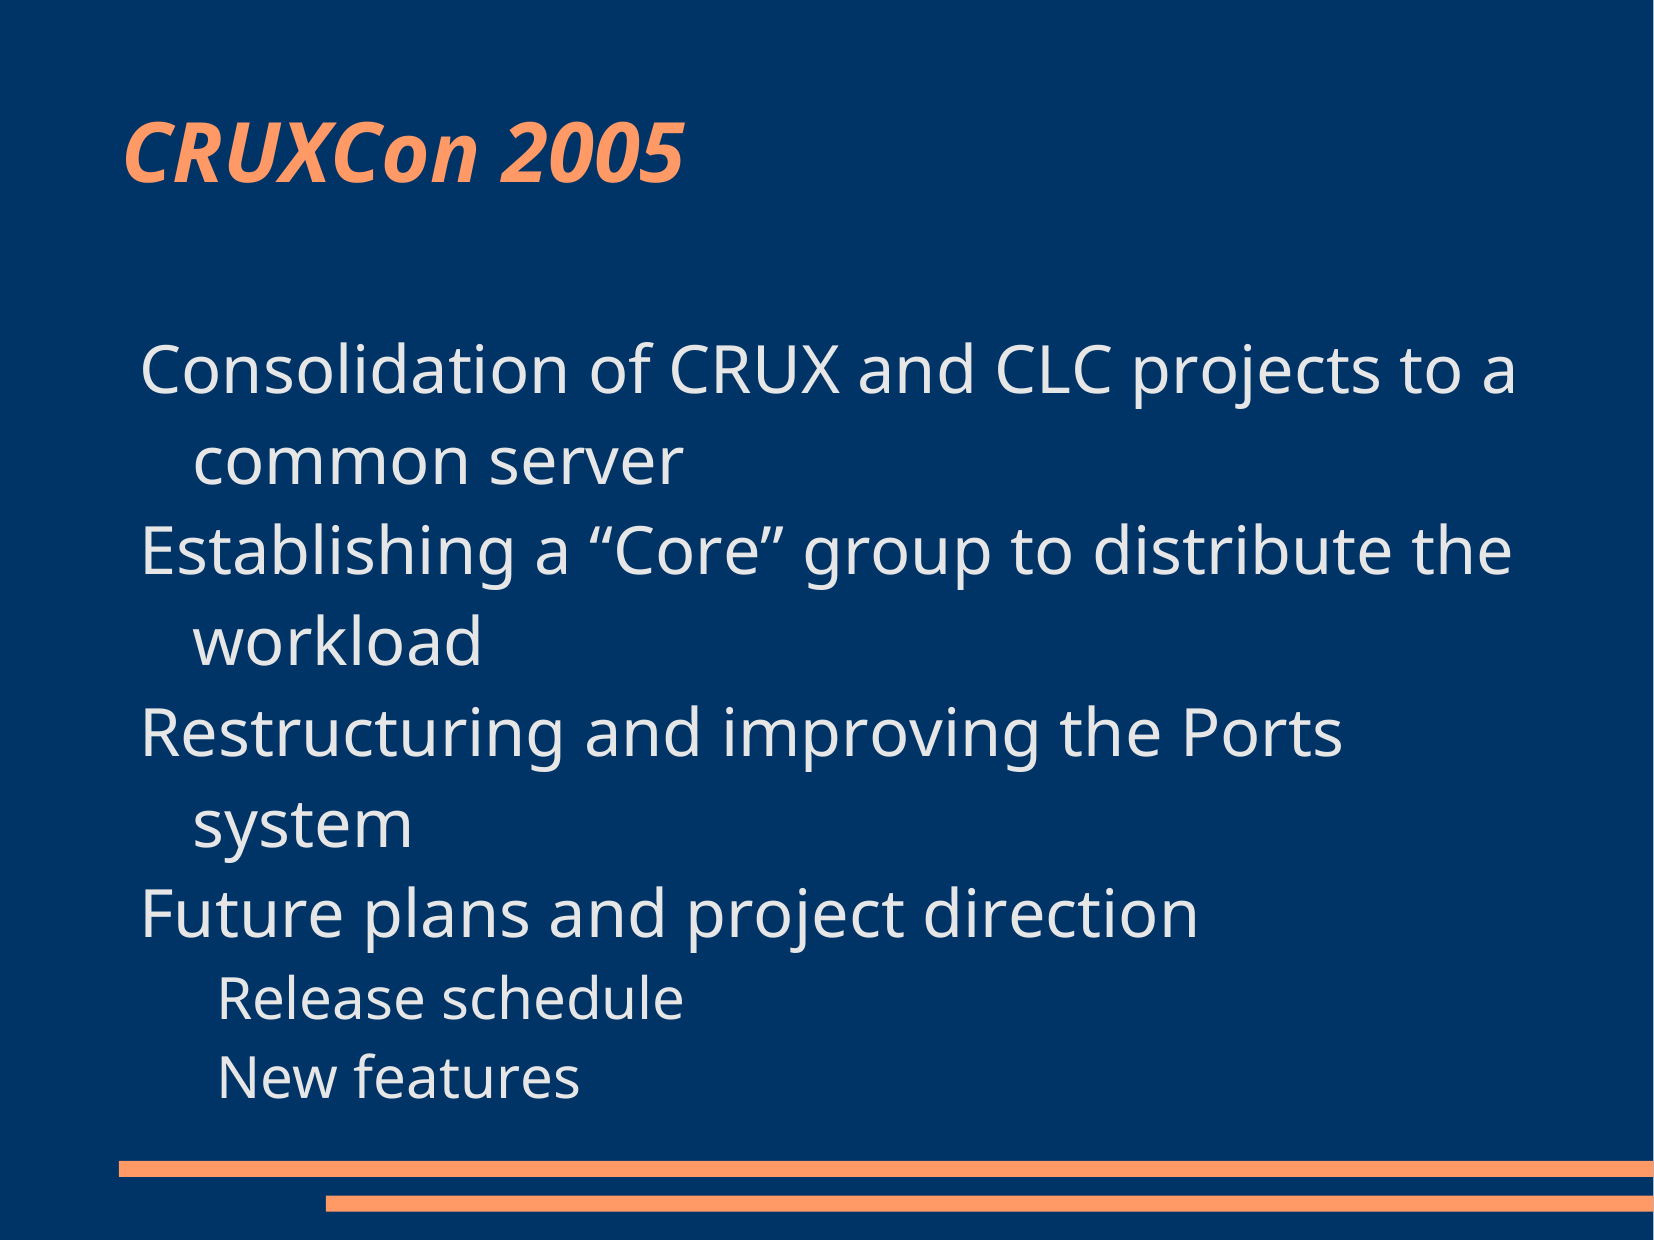

# CRUXCon 2005
Consolidation of CRUX and CLC projects to a common server
Establishing a “Core” group to distribute the workload
Restructuring and improving the Ports system
Future plans and project direction
Release schedule
New features